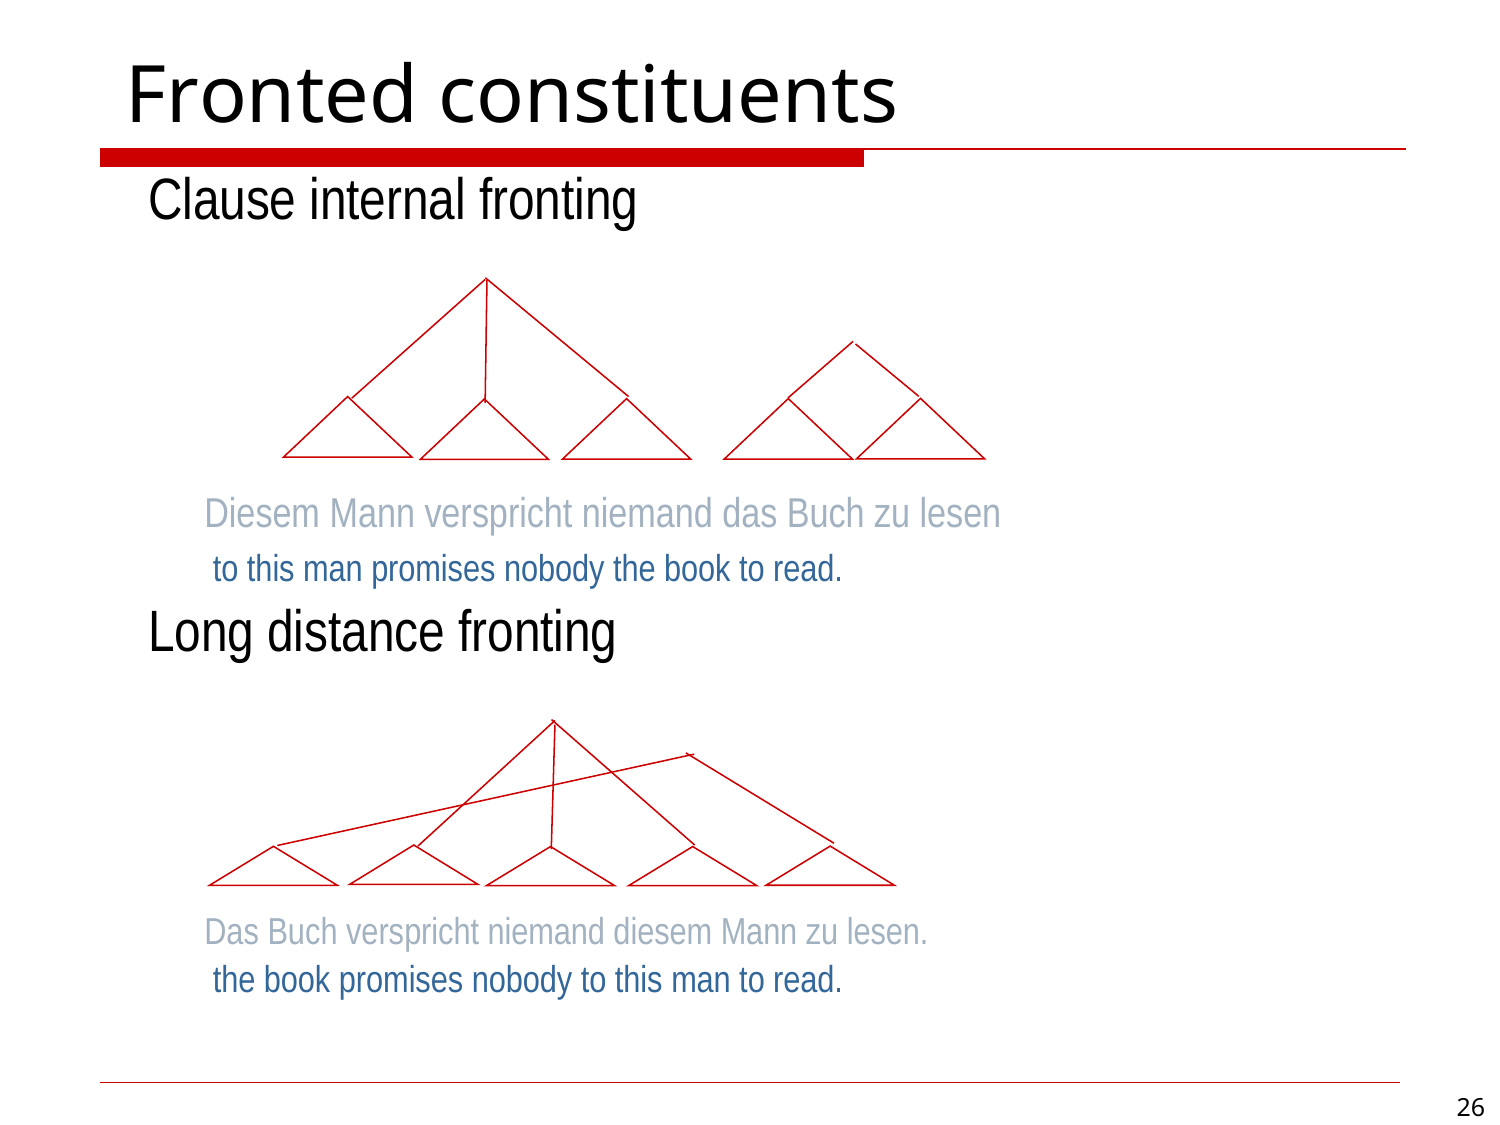

# Fronted constituents
Clause internal fronting
	Diesem Mann verspricht niemand das Buch zu lesen
	 to this man promises nobody the book to read.
Long distance fronting
	Das Buch verspricht niemand diesem Mann zu lesen.
	 the book promises nobody to this man to read.
26